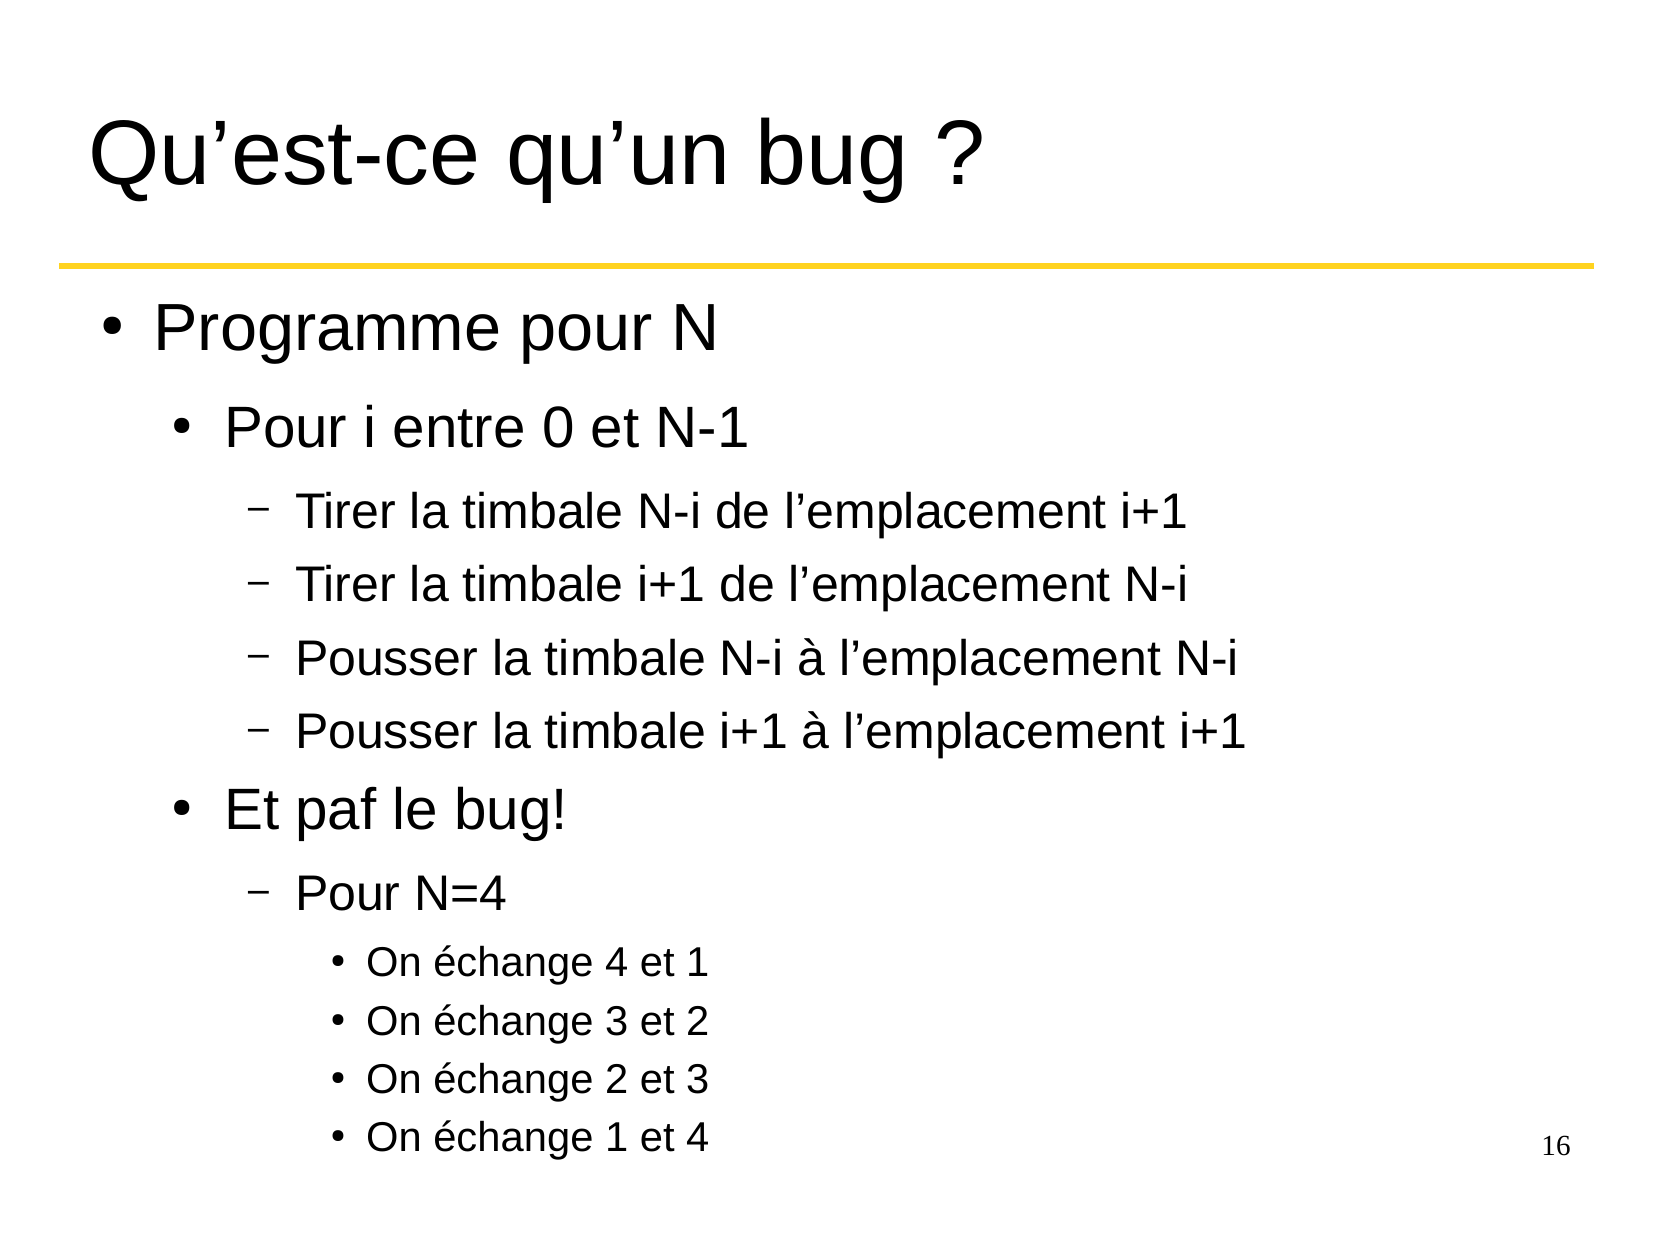

# Qu’est-ce qu’un bug ?
Programme pour N
Pour i entre 0 et N-1
Tirer la timbale N-i de l’emplacement i+1
Tirer la timbale i+1 de l’emplacement N-i
Pousser la timbale N-i à l’emplacement N-i
Pousser la timbale i+1 à l’emplacement i+1
Et paf le bug!
Pour N=4
On échange 4 et 1
On échange 3 et 2
On échange 2 et 3
On échange 1 et 4
16